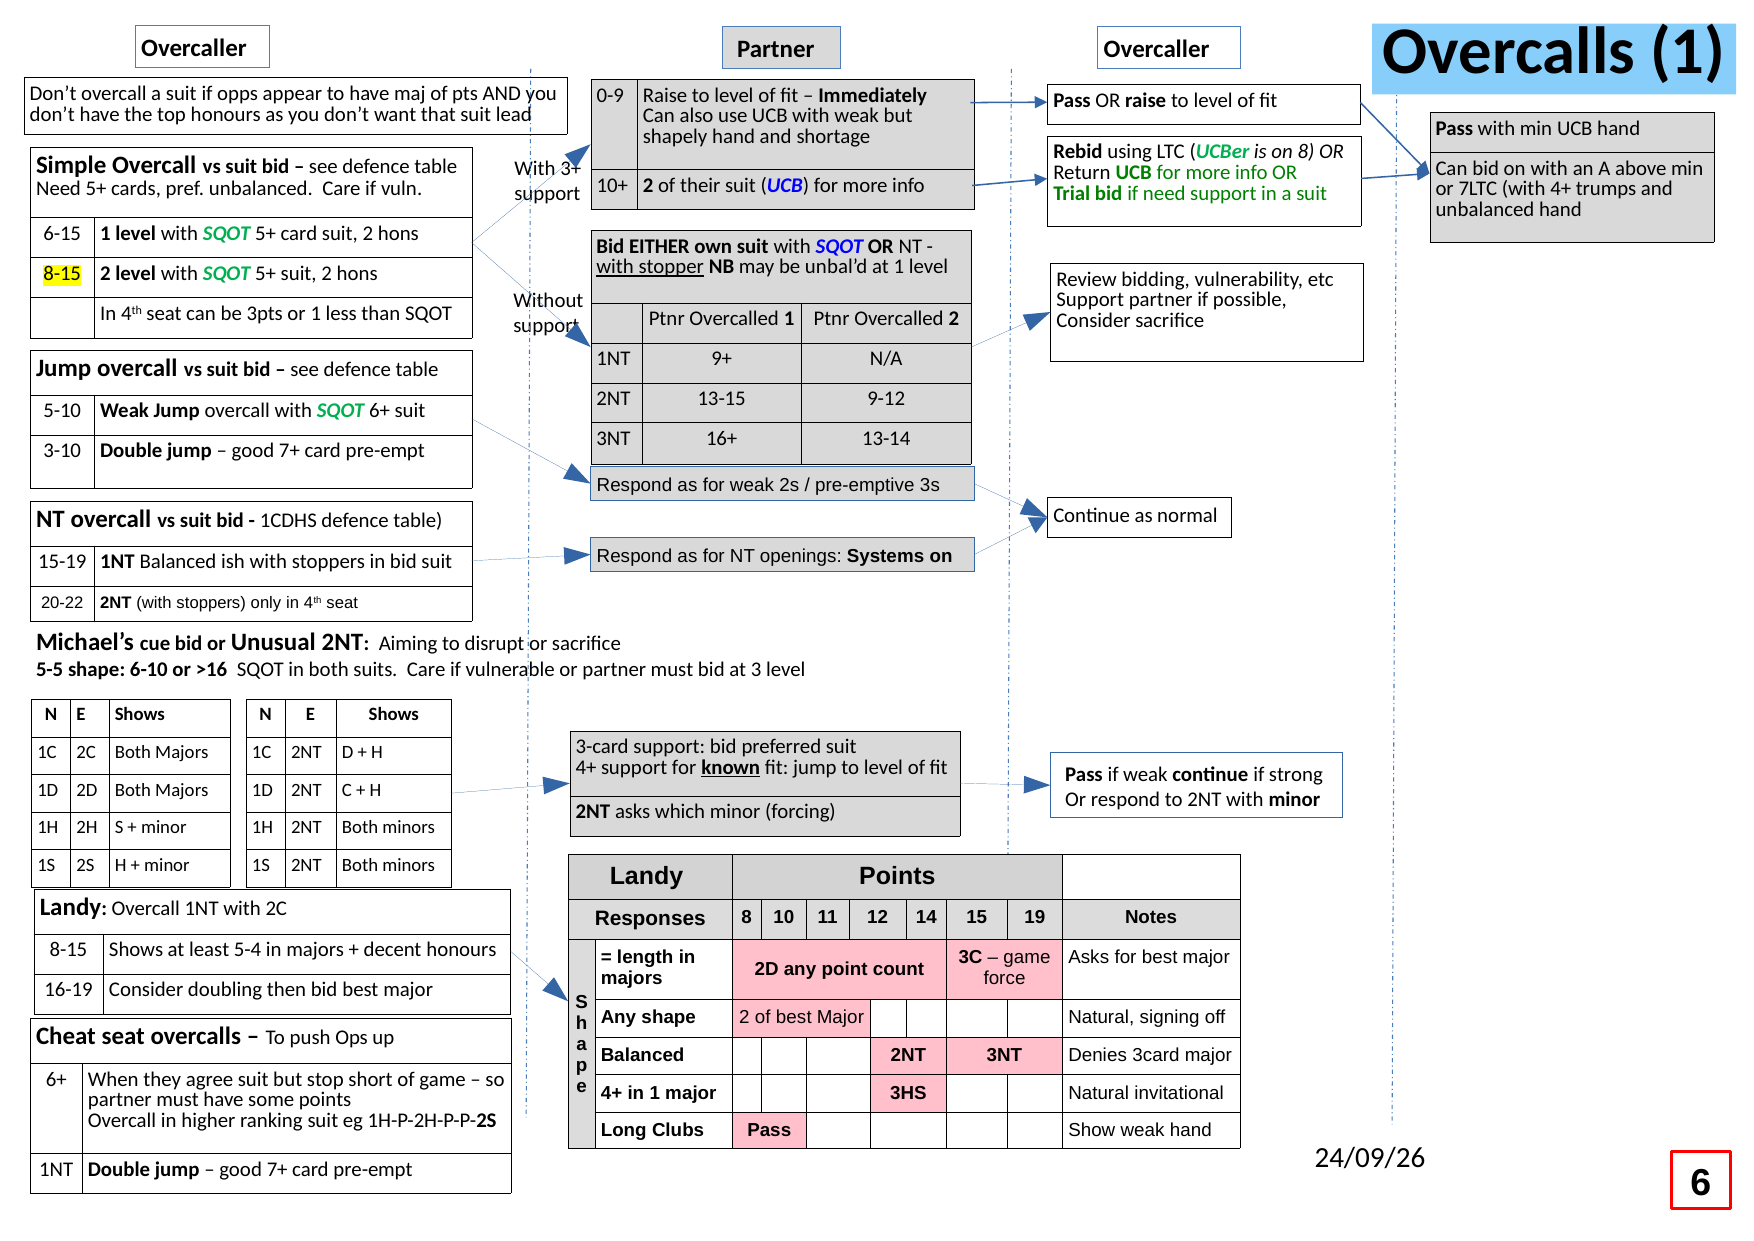

Overcalls (1)
Overcaller
Partner
Overcaller
| Don’t overcall a suit if opps appear to have maj of pts AND you don’t have the top honours as you don’t want that suit lead |
| --- |
| 0-9 | Raise to level of fit – Immediately Can also use UCB with weak but shapely hand and shortage |
| --- | --- |
| 10+ | 2 of their suit (UCB) for more info |
| Pass OR raise to level of fit |
| --- |
| Pass with min UCB hand |
| --- |
| Can bid on with an A above min or 7LTC (with 4+ trumps and unbalanced hand |
| Rebid using LTC (UCBer is on 8) OR Return UCB for more info OR Trial bid if need support in a suit |
| --- |
| Simple Overcall vs suit bid – see defence table Need 5+ cards, pref. unbalanced. Care if vuln. | |
| --- | --- |
| 6-15 | 1 level with SQOT 5+ card suit, 2 hons |
| 8-15 | 2 level with SQOT 5+ suit, 2 hons |
| | In 4th seat can be 3pts or 1 less than SQOT |
With 3+
support
| Bid EITHER own suit with SQOT OR NT - with stopper NB may be unbal’d at 1 level | | |
| --- | --- | --- |
| | Ptnr Overcalled 1 | Ptnr Overcalled 2 |
| 1NT | 9+ | N/A |
| 2NT | 13-15 | 9-12 |
| 3NT | 16+ | 13-14 |
| Review bidding, vulnerability, etc Support partner if possible, Consider sacrifice |
| --- |
Without
support
| Jump overcall vs suit bid – see defence table | |
| --- | --- |
| 5-10 | Weak Jump overcall with SQOT 6+ suit |
| 3-10 | Double jump – good 7+ card pre-empt |
Respond as for weak 2s / pre-emptive 3s
| Continue as normal |
| --- |
| NT overcall vs suit bid - 1CDHS defence table) | |
| --- | --- |
| 15-19 | 1NT Balanced ish with stoppers in bid suit |
| 20-22 | 2NT (with stoppers) only in 4th seat |
Respond as for NT openings: Systems on
Michael’s cue bid or Unusual 2NT: Aiming to disrupt or sacrifice
5-5 shape: 6-10 or >16 SQOT in both suits. Care if vulnerable or partner must bid at 3 level
| N | E | Shows |
| --- | --- | --- |
| 1C | 2C | Both Majors |
| 1D | 2D | Both Majors |
| 1H | 2H | S + minor |
| 1S | 2S | H + minor |
| N | E | Shows |
| --- | --- | --- |
| 1C | 2NT | D + H |
| 1D | 2NT | C + H |
| 1H | 2NT | Both minors |
| 1S | 2NT | Both minors |
| 3-card support: bid preferred suit 4+ support for known fit: jump to level of fit |
| --- |
| 2NT asks which minor (forcing) |
Pass if weak continue if strong
Or respond to 2NT with minor
| Landy | | Points | | | | | | | | |
| --- | --- | --- | --- | --- | --- | --- | --- | --- | --- | --- |
| Responses | | 8 | 10 | 11 | 12 | | 14 | 15 | 19 | Notes |
| Shape | = length in majors | 2D any point count | | | | | | 3C – game force | | Asks for best major |
| | Any shape | 2 of best Major | | | | | | | | Natural, signing off |
| | Balanced | | | | | 2NT | | 3NT | | Denies 3card major |
| | 4+ in 1 major | | | | | 3HS | | | | Natural invitational |
| | Long Clubs | Pass | | | | | | | | Show weak hand |
| Landy: Overcall 1NT with 2C | |
| --- | --- |
| 8-15 | Shows at least 5-4 in majors + decent honours |
| 16-19 | Consider doubling then bid best major |
| Cheat seat overcalls – To push Ops up | |
| --- | --- |
| 6+ | When they agree suit but stop short of game – so partner must have some points Overcall in higher ranking suit eg 1H-P-2H-P-P-2S |
| 1NT | Double jump – good 7+ card pre-empt |
6